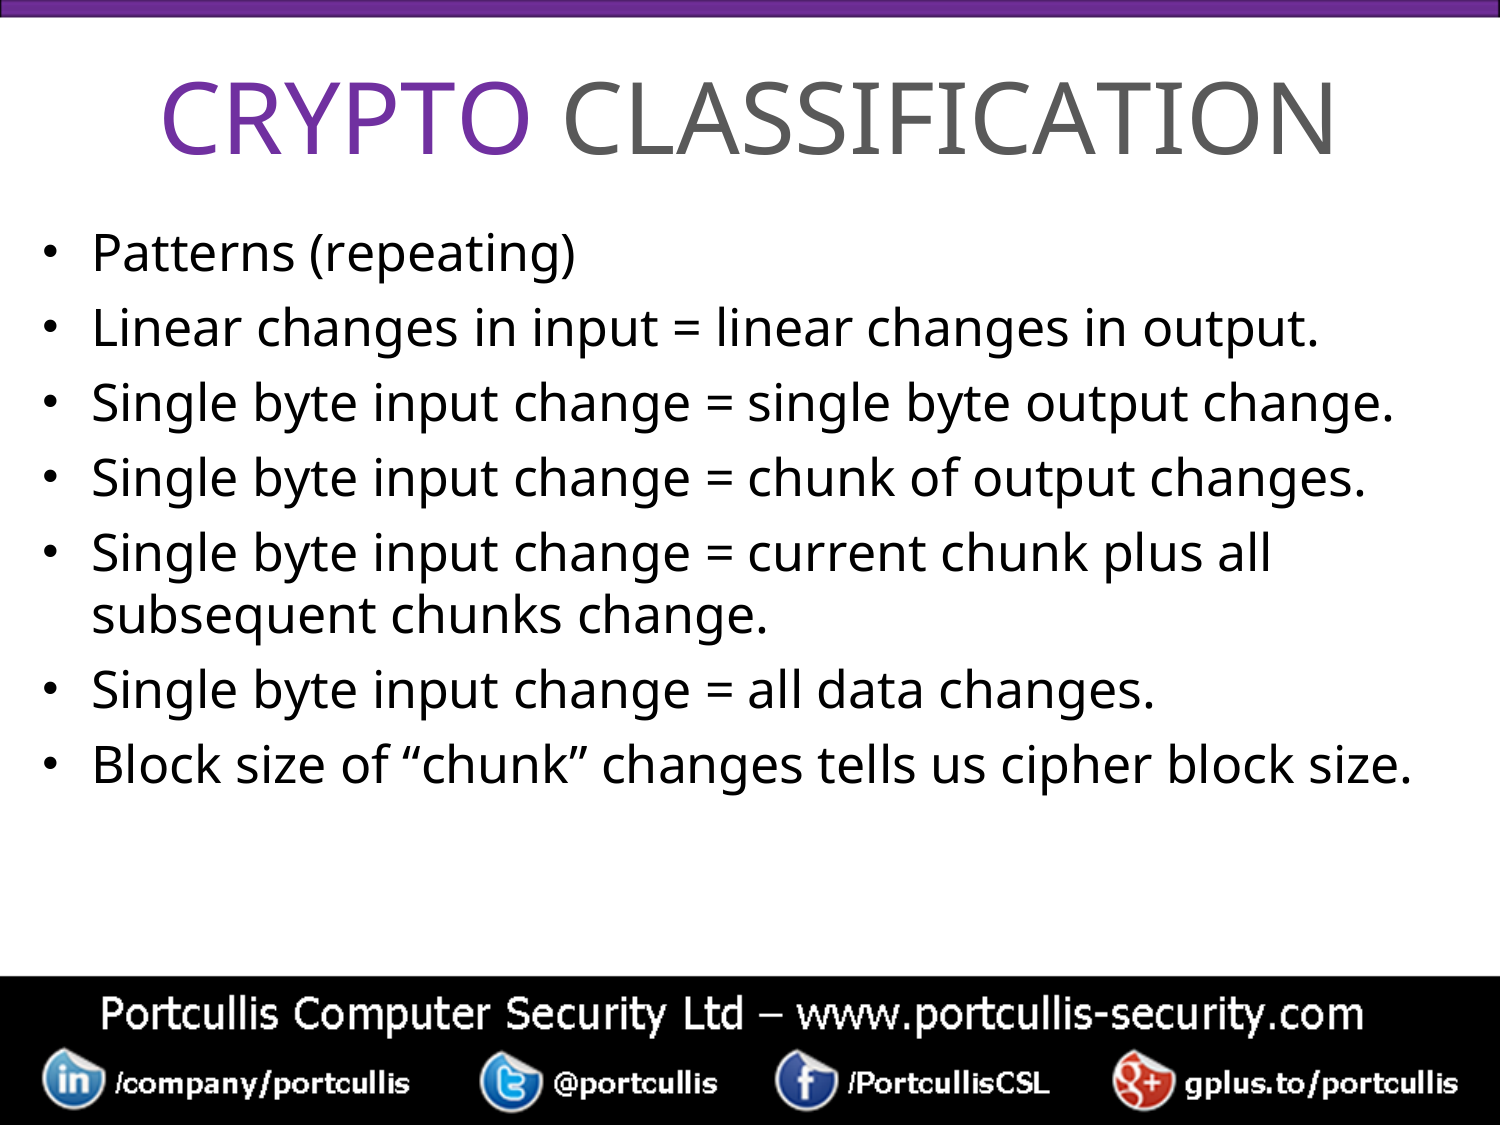

# CRYPTO CLASSIFICATION
Patterns (repeating)
Linear changes in input = linear changes in output.
Single byte input change = single byte output change.
Single byte input change = chunk of output changes.
Single byte input change = current chunk plus all subsequent chunks change.
Single byte input change = all data changes.
Block size of “chunk” changes tells us cipher block size.